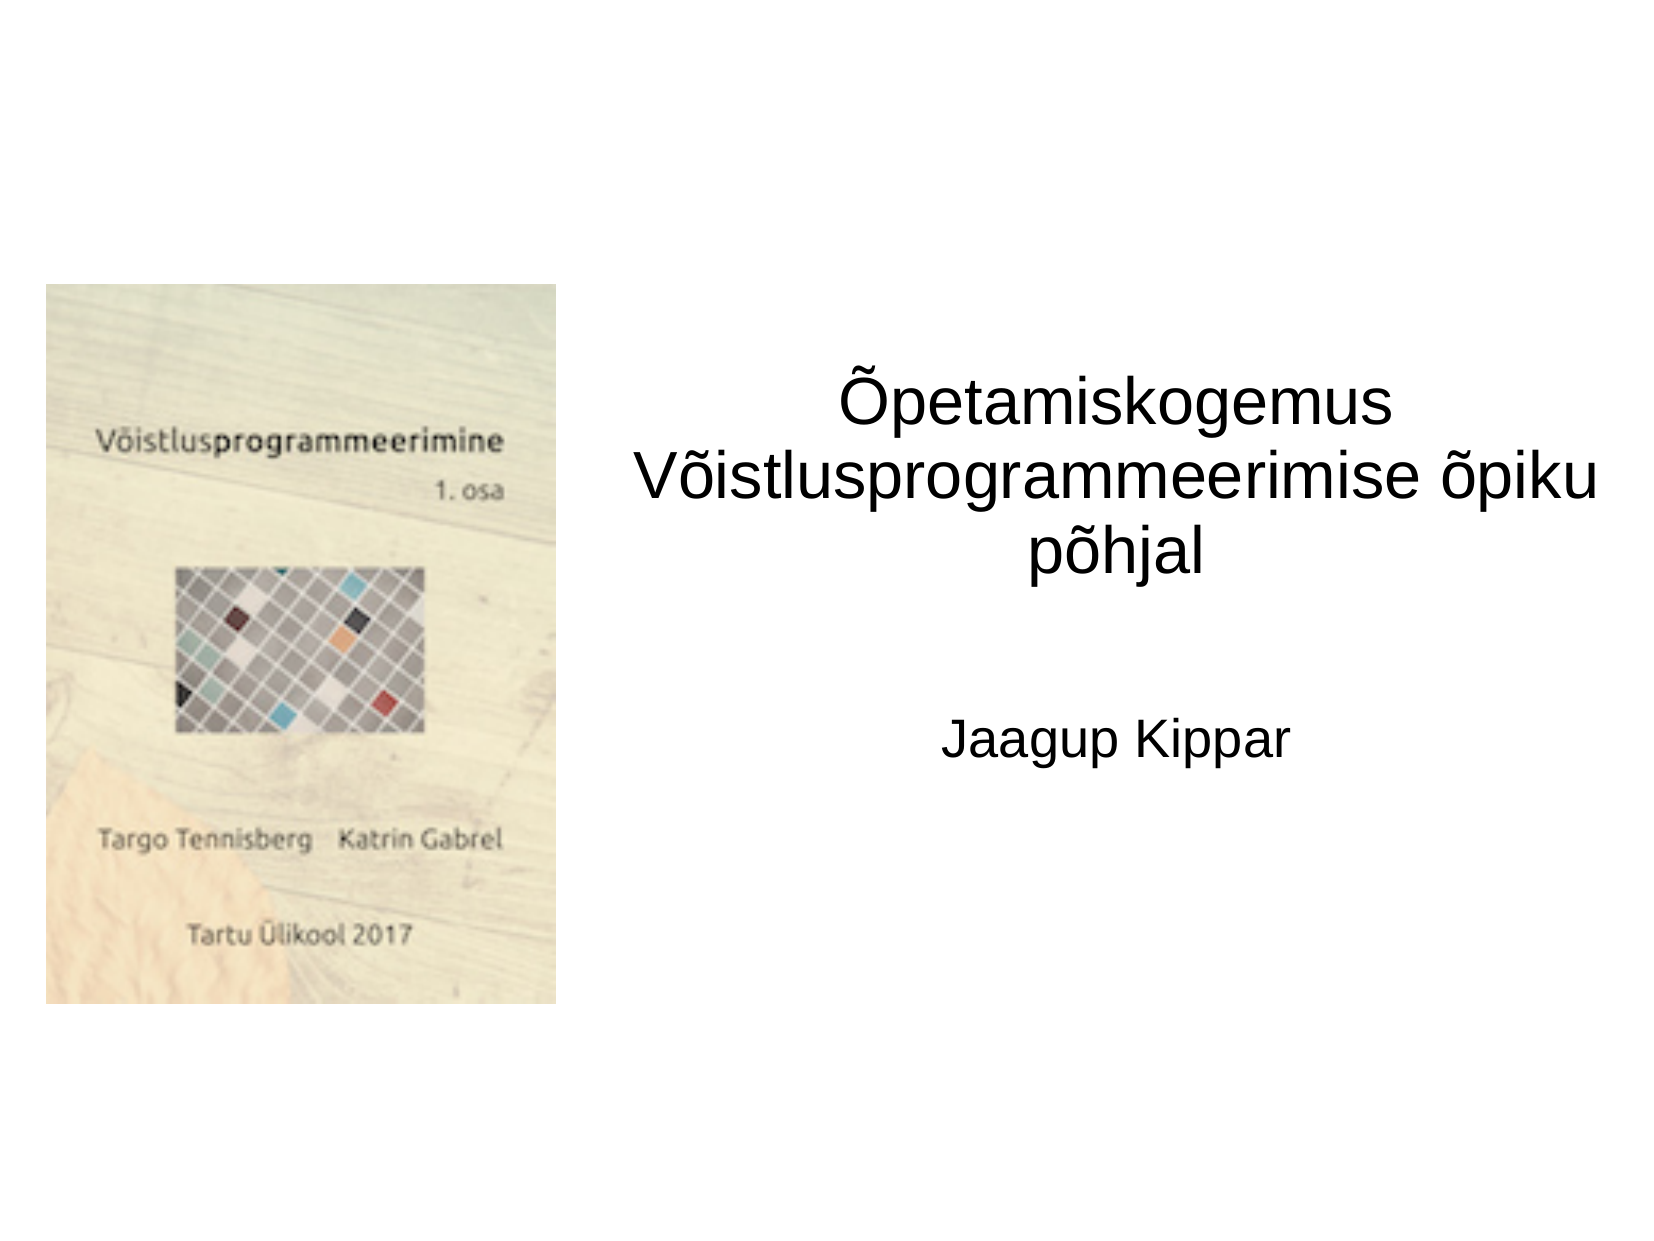

# Õpetamiskogemus Võistlusprogrammeerimise õpiku põhjal Jaagup Kippar